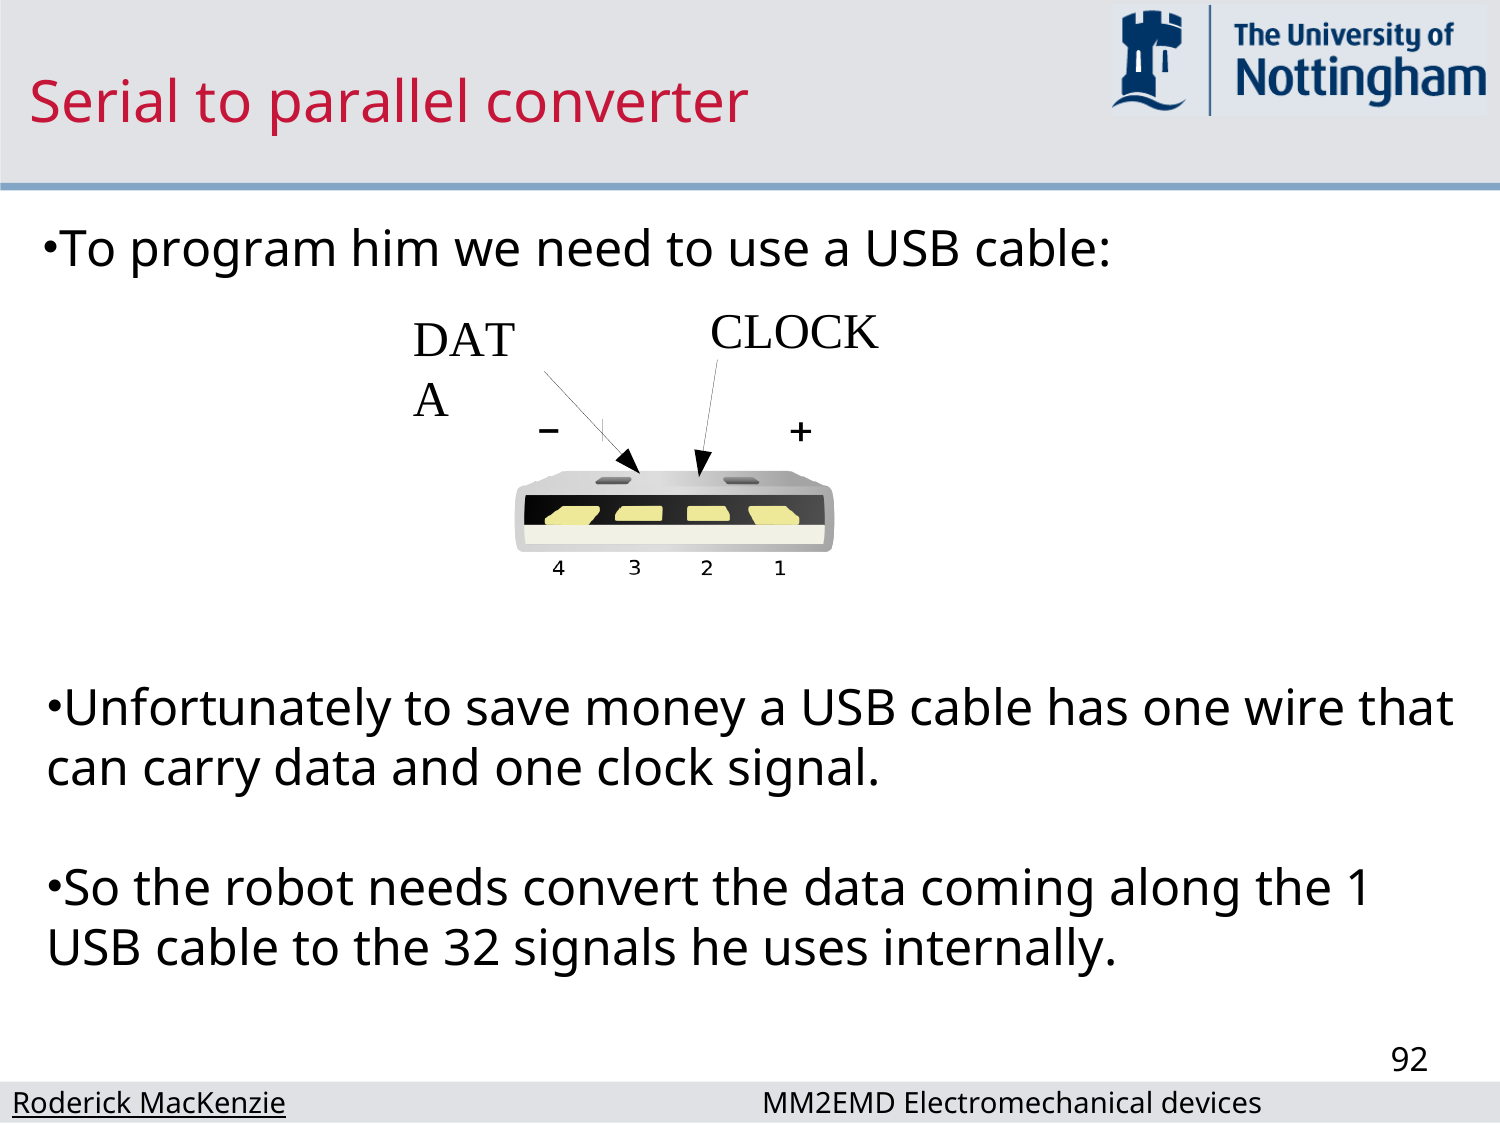

# Serial to parallel converter
To program him we need to use a USB cable:
CLOCK
DATA
Unfortunately to save money a USB cable has one wire that can carry data and one clock signal.
So the robot needs convert the data coming along the 1 USB cable to the 32 signals he uses internally.